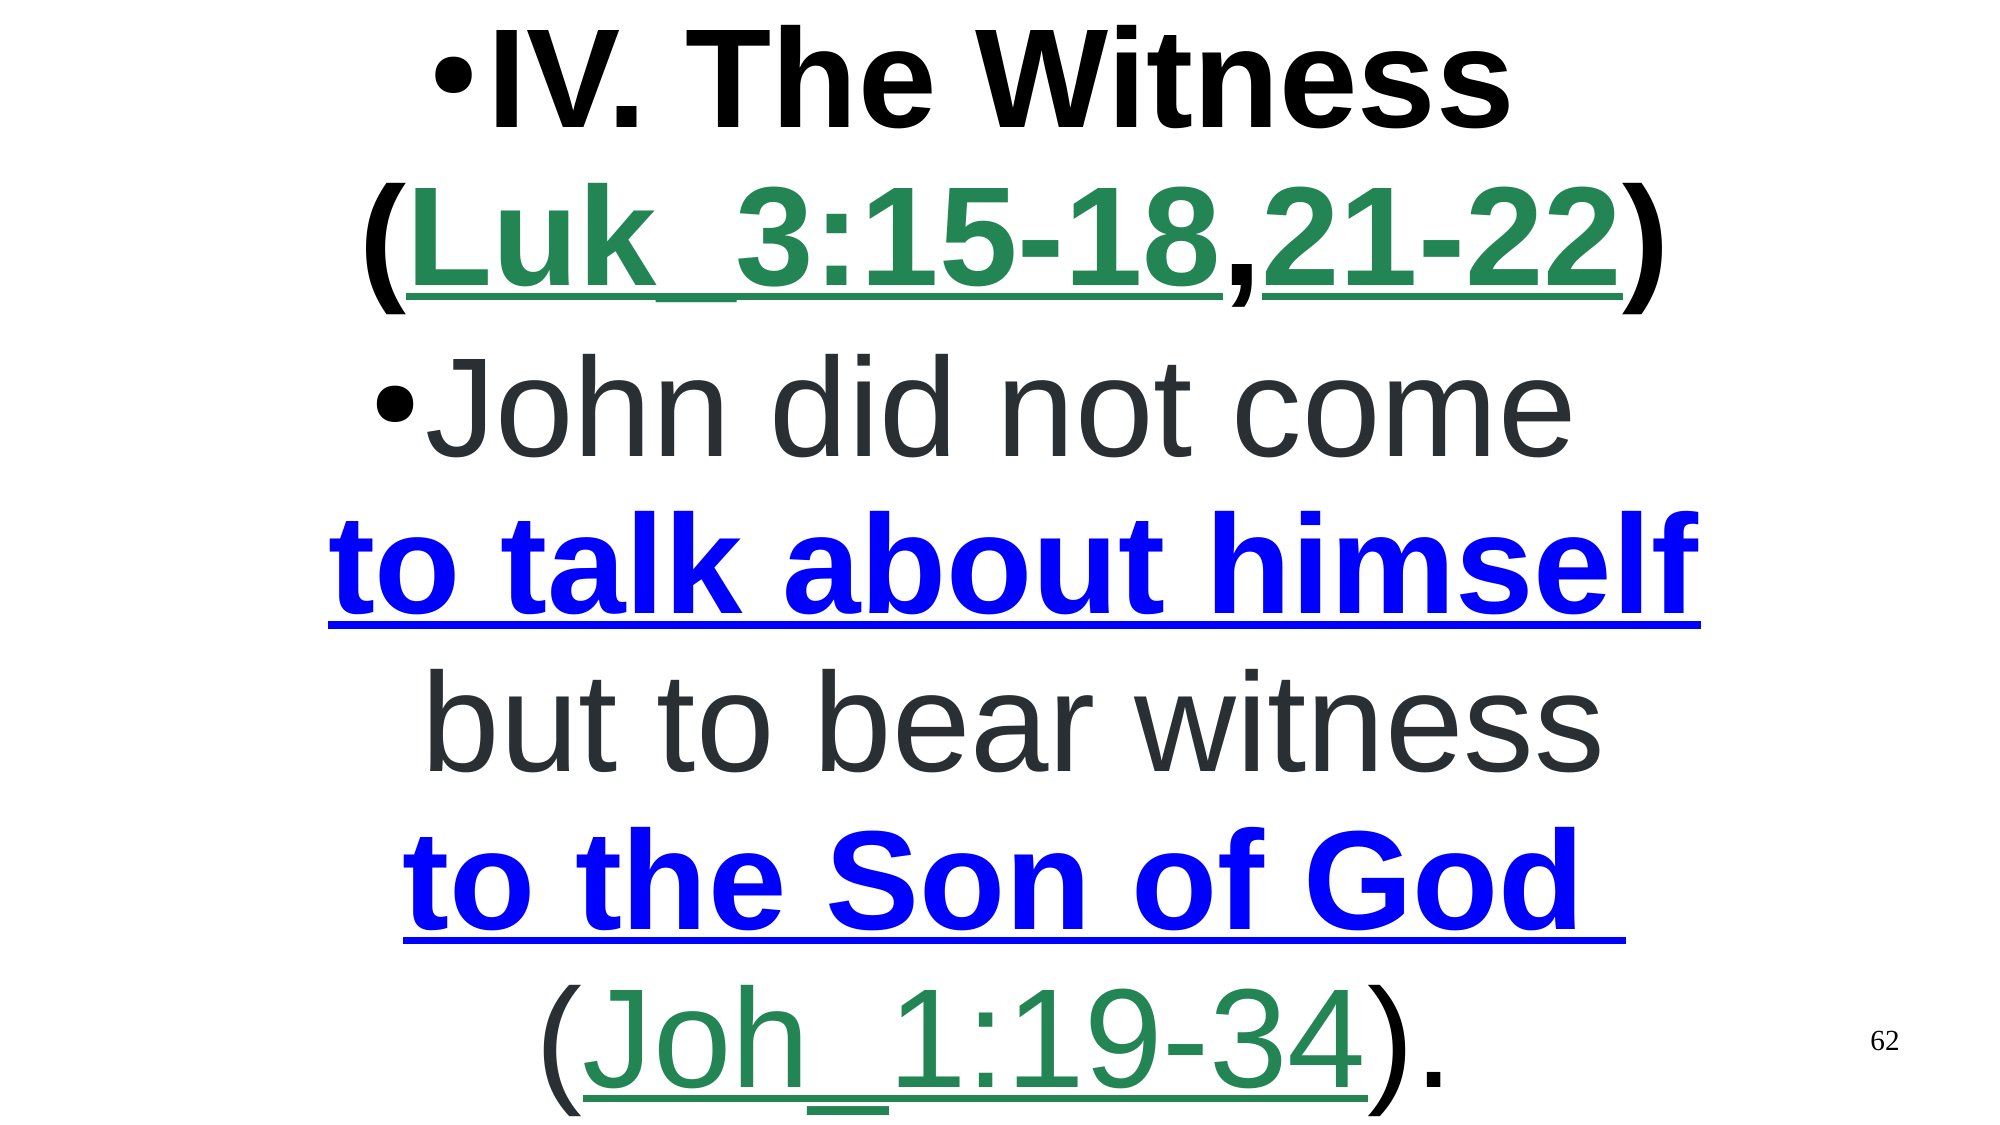

# IV. The Witness (Luk_3:15-18,21-22)
John did not come
to talk about himself
 but to bear witness
to the Son of God
(Joh_1:19-34).
62